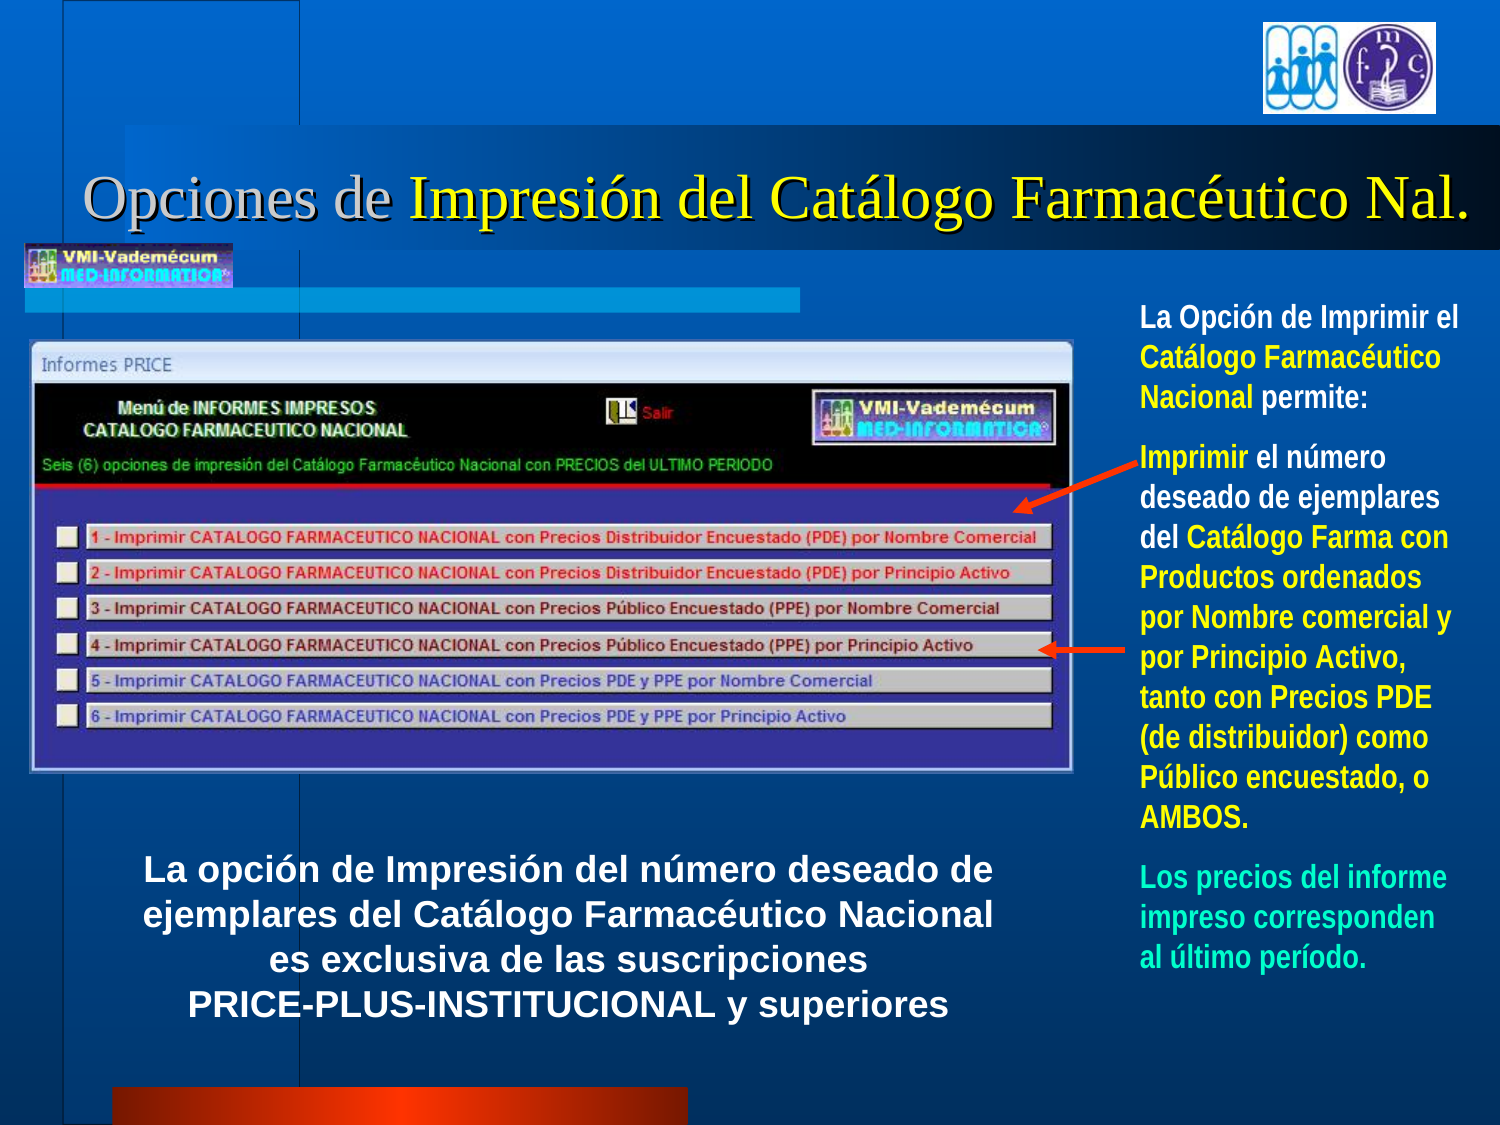

Opciones de Impresión del Catálogo Farmacéutico Nal.
La Opción de Imprimir el Catálogo Farmacéutico Nacional permite:
Imprimir el número deseado de ejemplares del Catálogo Farma con Productos ordenados por Nombre comercial y por Principio Activo, tanto con Precios PDE (de distribuidor) como Público encuestado, o AMBOS.
Los precios del informe impreso corresponden al último período.
La opción de Impresión del número deseado de ejemplares del Catálogo Farmacéutico Nacional es exclusiva de las suscripciones
PRICE-PLUS-INSTITUCIONAL y superiores